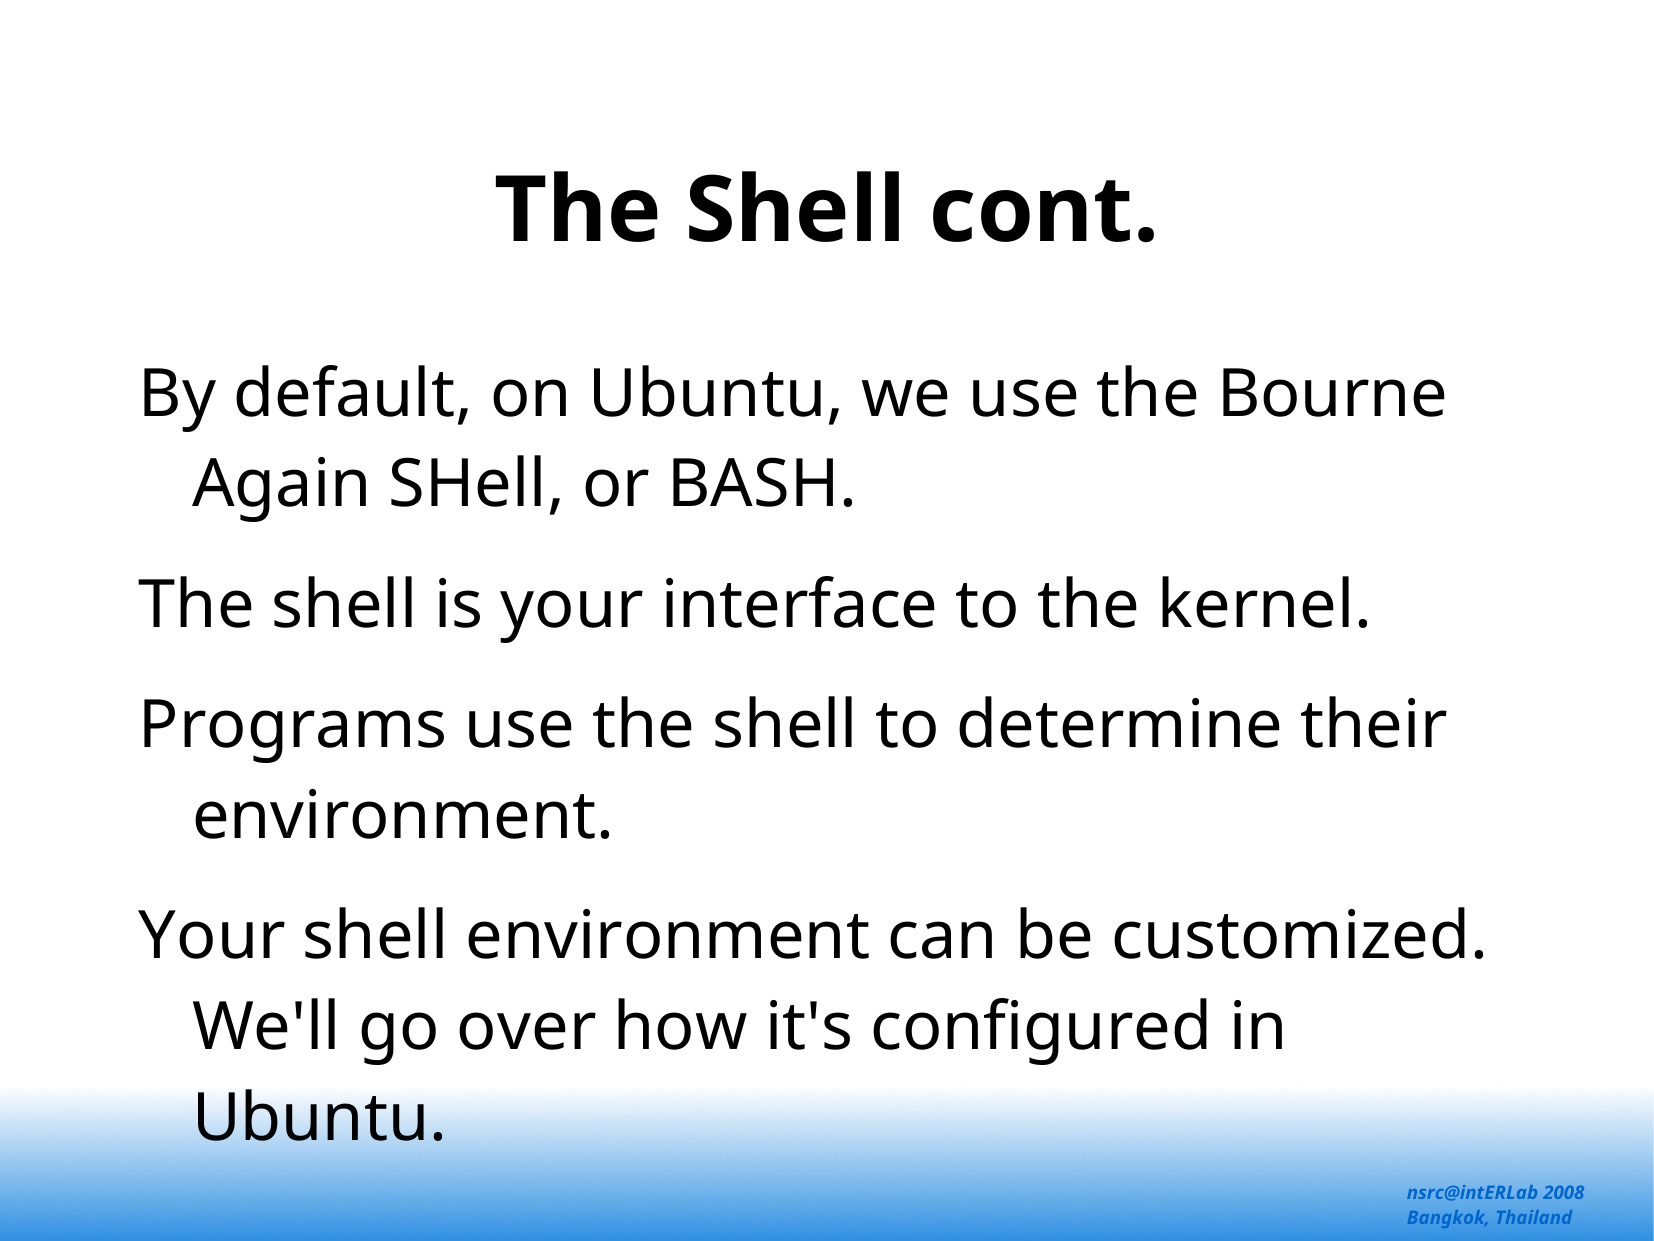

# The Shell cont.
By default, on Ubuntu, we use the Bourne Again SHell, or BASH.
The shell is your interface to the kernel.
Programs use the shell to determine their environment.
Your shell environment can be customized. We'll go over how it's configured in Ubuntu.